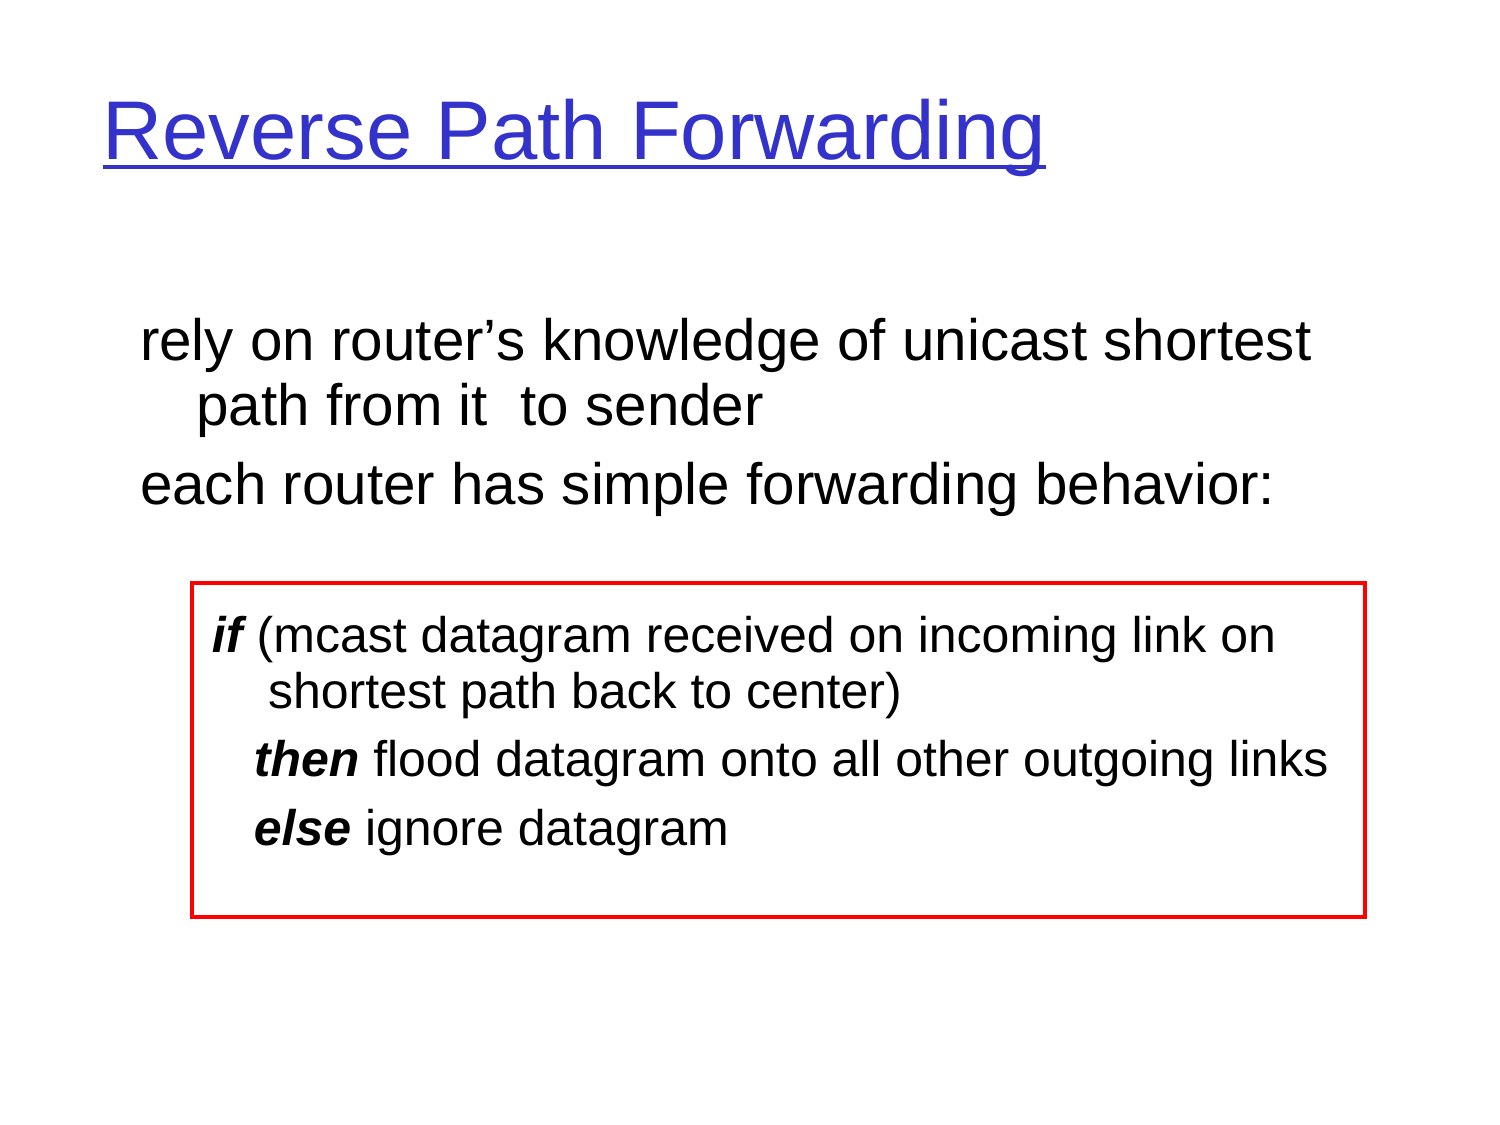

# Reverse Path Forwarding
rely on router’s knowledge of unicast shortest path from it to sender
each router has simple forwarding behavior:
if (mcast datagram received on incoming link on shortest path back to center)
 then flood datagram onto all other outgoing links
 else ignore datagram